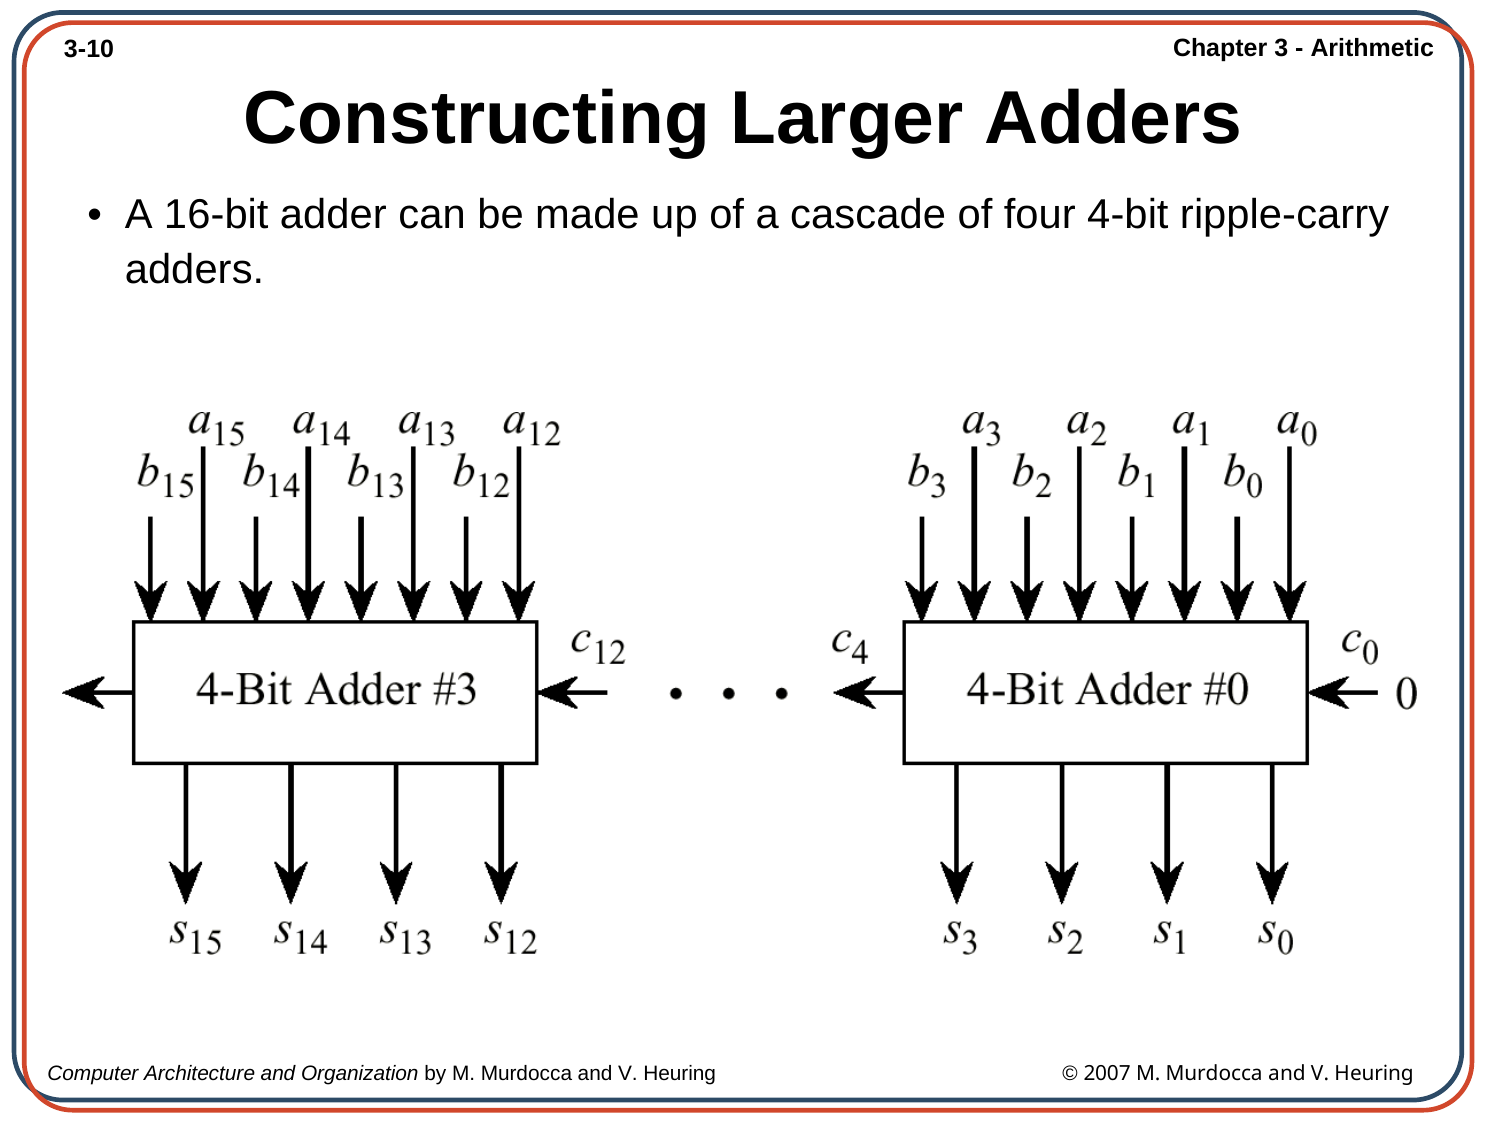

# Constructing Larger Adders
•	A 16-bit adder can be made up of a cascade of four 4-bit ripple-carry adders.